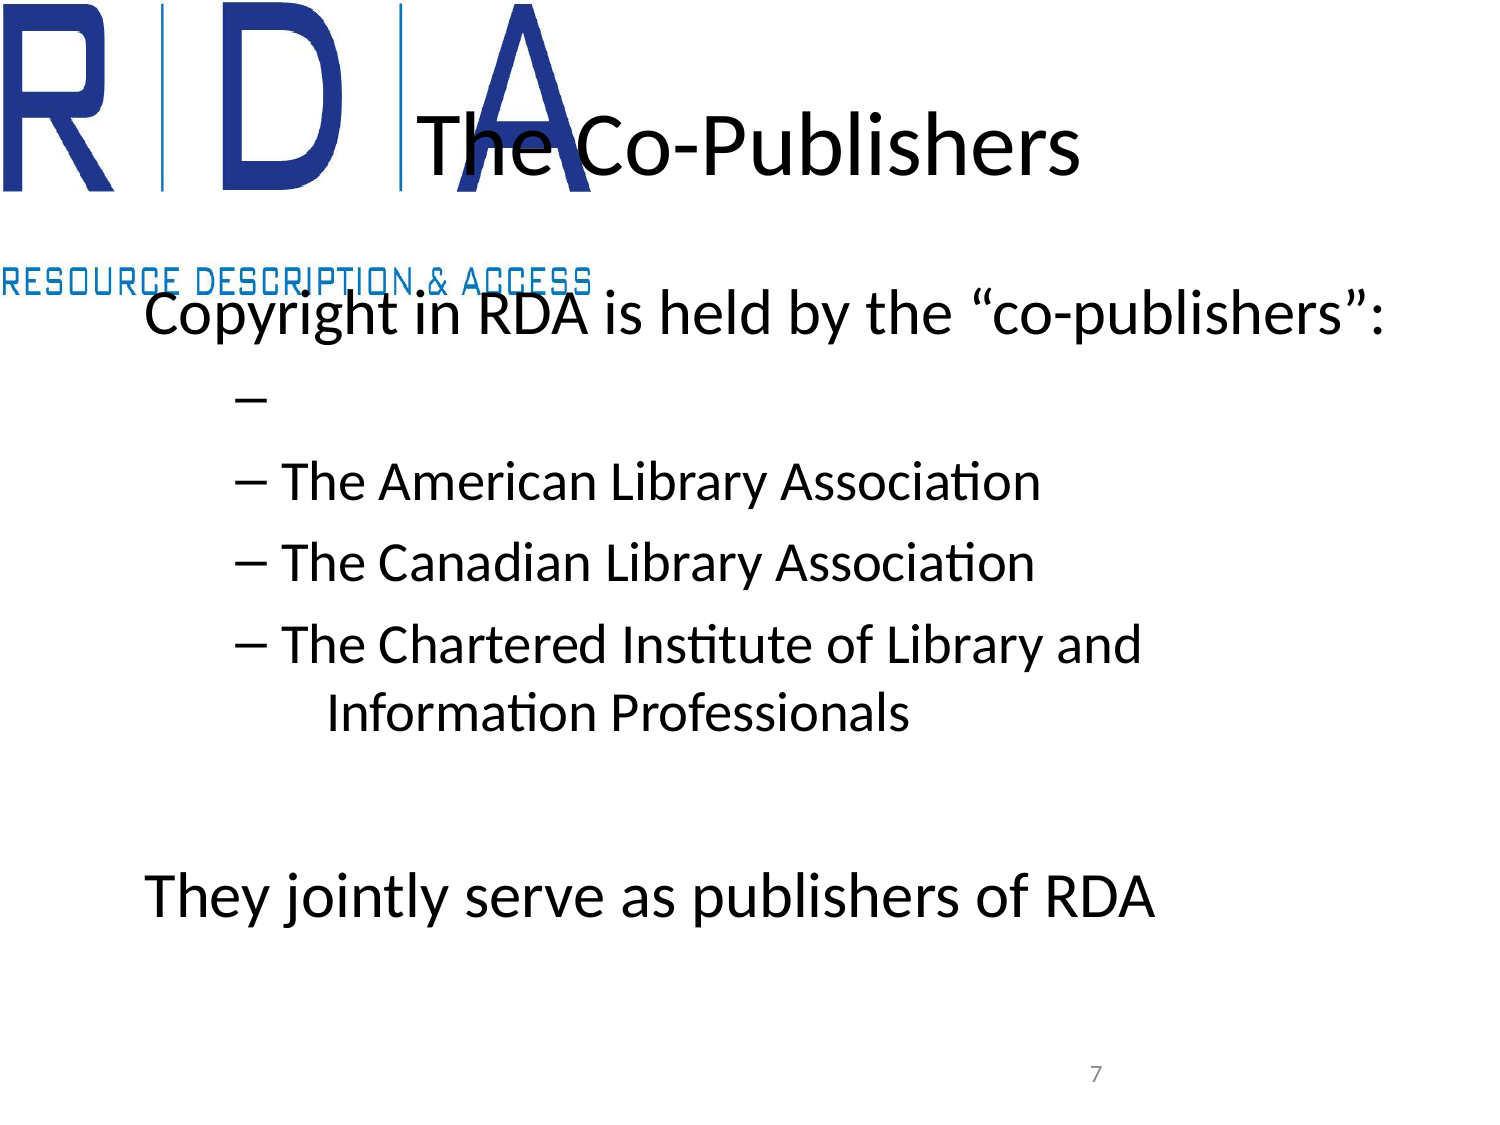

# The Co-Publishers
Copyright in RDA is held by the “co-publishers”:
The American Library Association
The Canadian Library Association
The Chartered Institute of Library and Information Professionals
They jointly serve as publishers of RDA
7